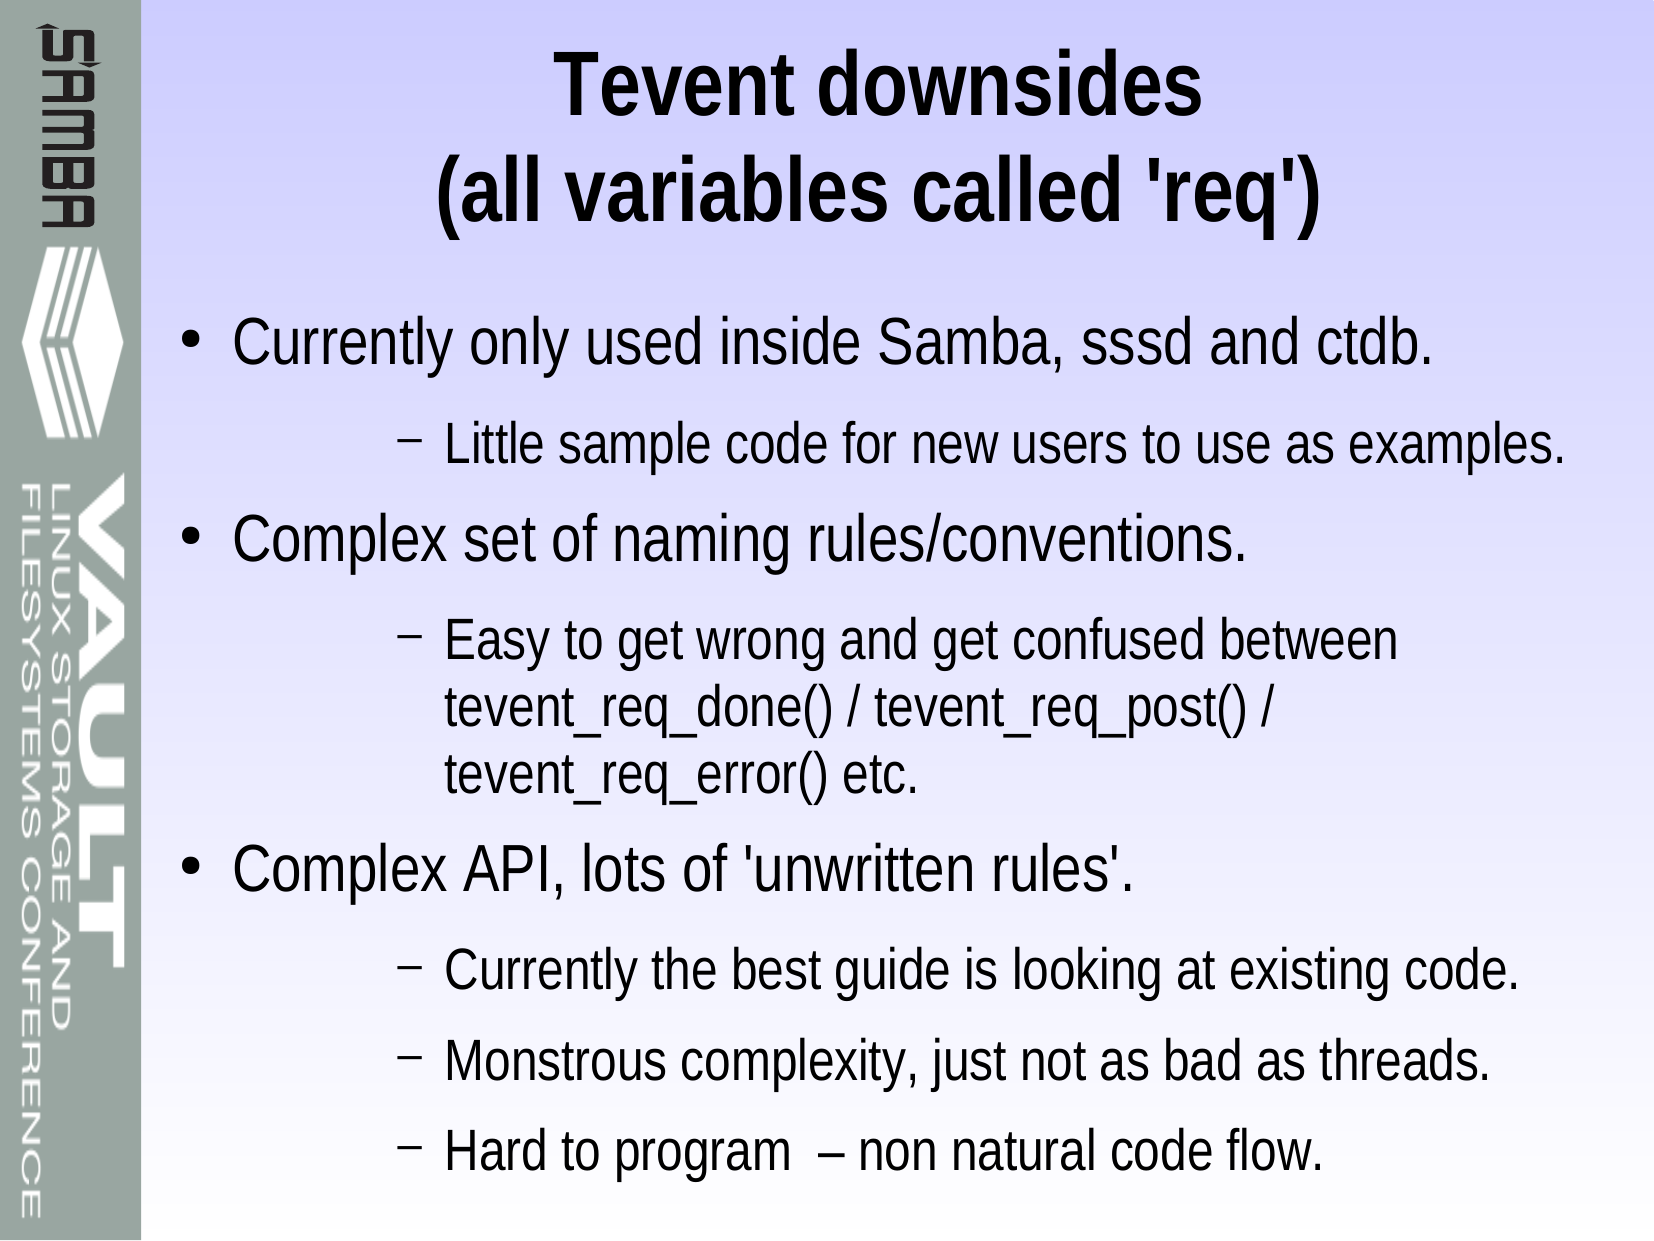

# Tevent downsides (all variables called 'req')
Currently only used inside Samba, sssd and ctdb.
Little sample code for new users to use as examples.
Complex set of naming rules/conventions.
Easy to get wrong and get confused between tevent_req_done() / tevent_req_post() / tevent_req_error() etc.
Complex API, lots of 'unwritten rules'.
Currently the best guide is looking at existing code.
Monstrous complexity, just not as bad as threads.
Hard to program – non natural code flow.